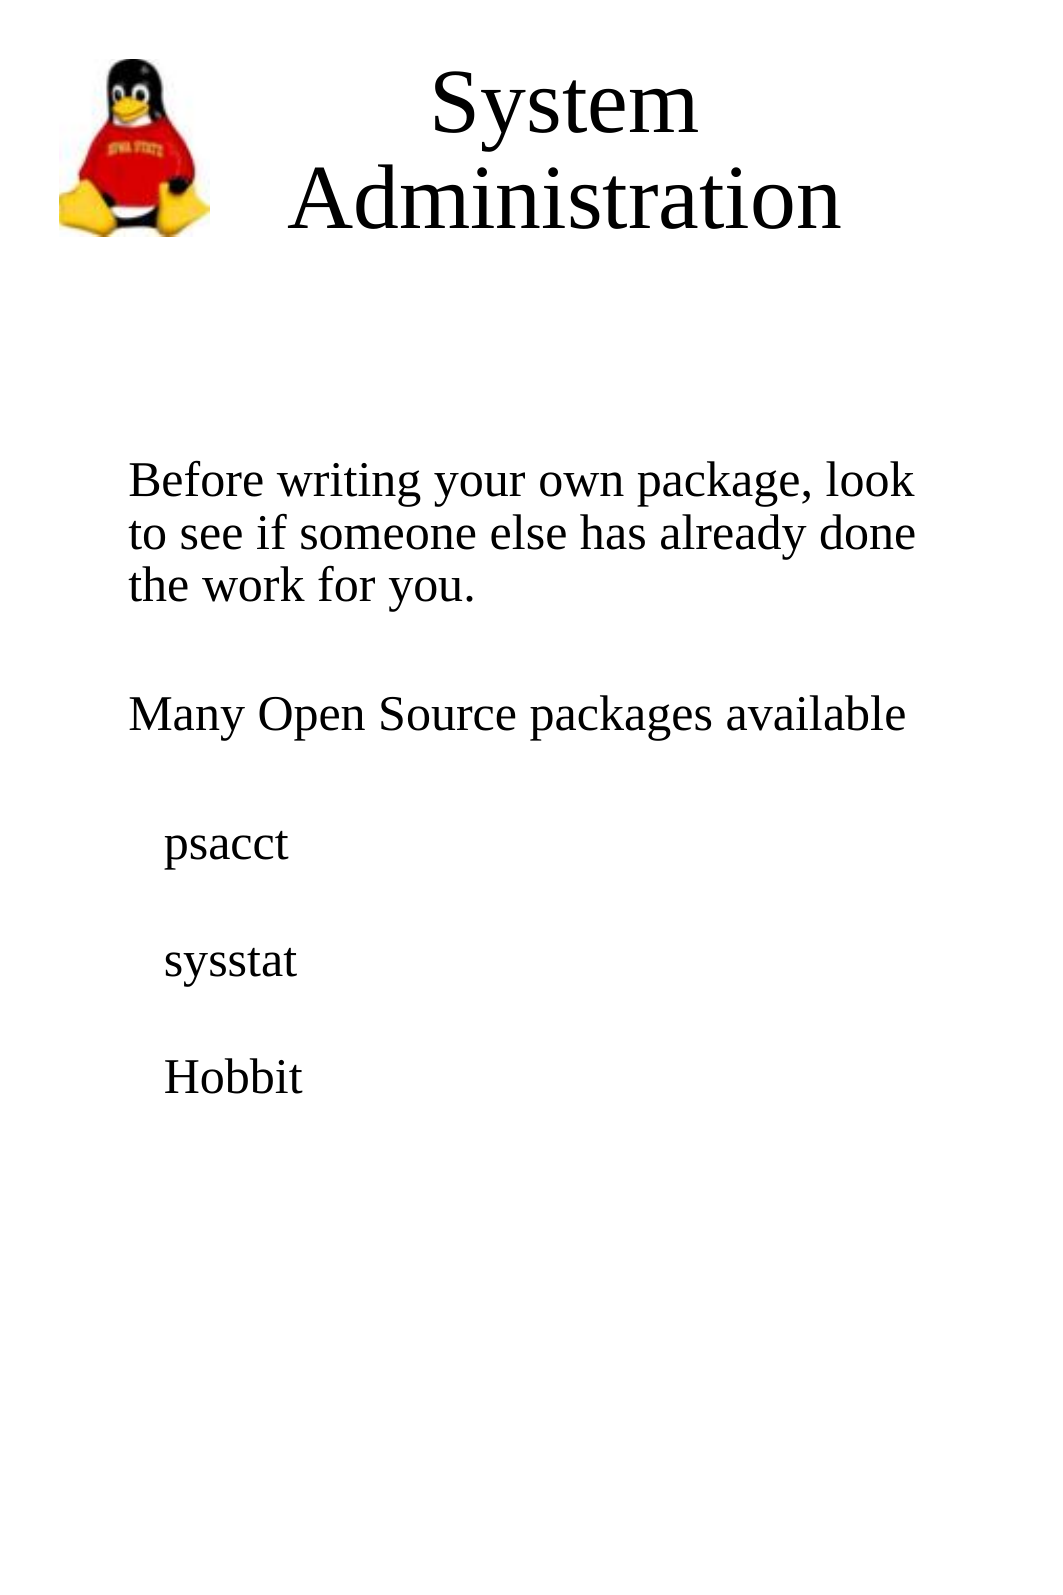

# System Administration
Before writing your own package, look to see if someone else has already done the work for you.
Many Open Source packages available
psacct
sysstat
Hobbit